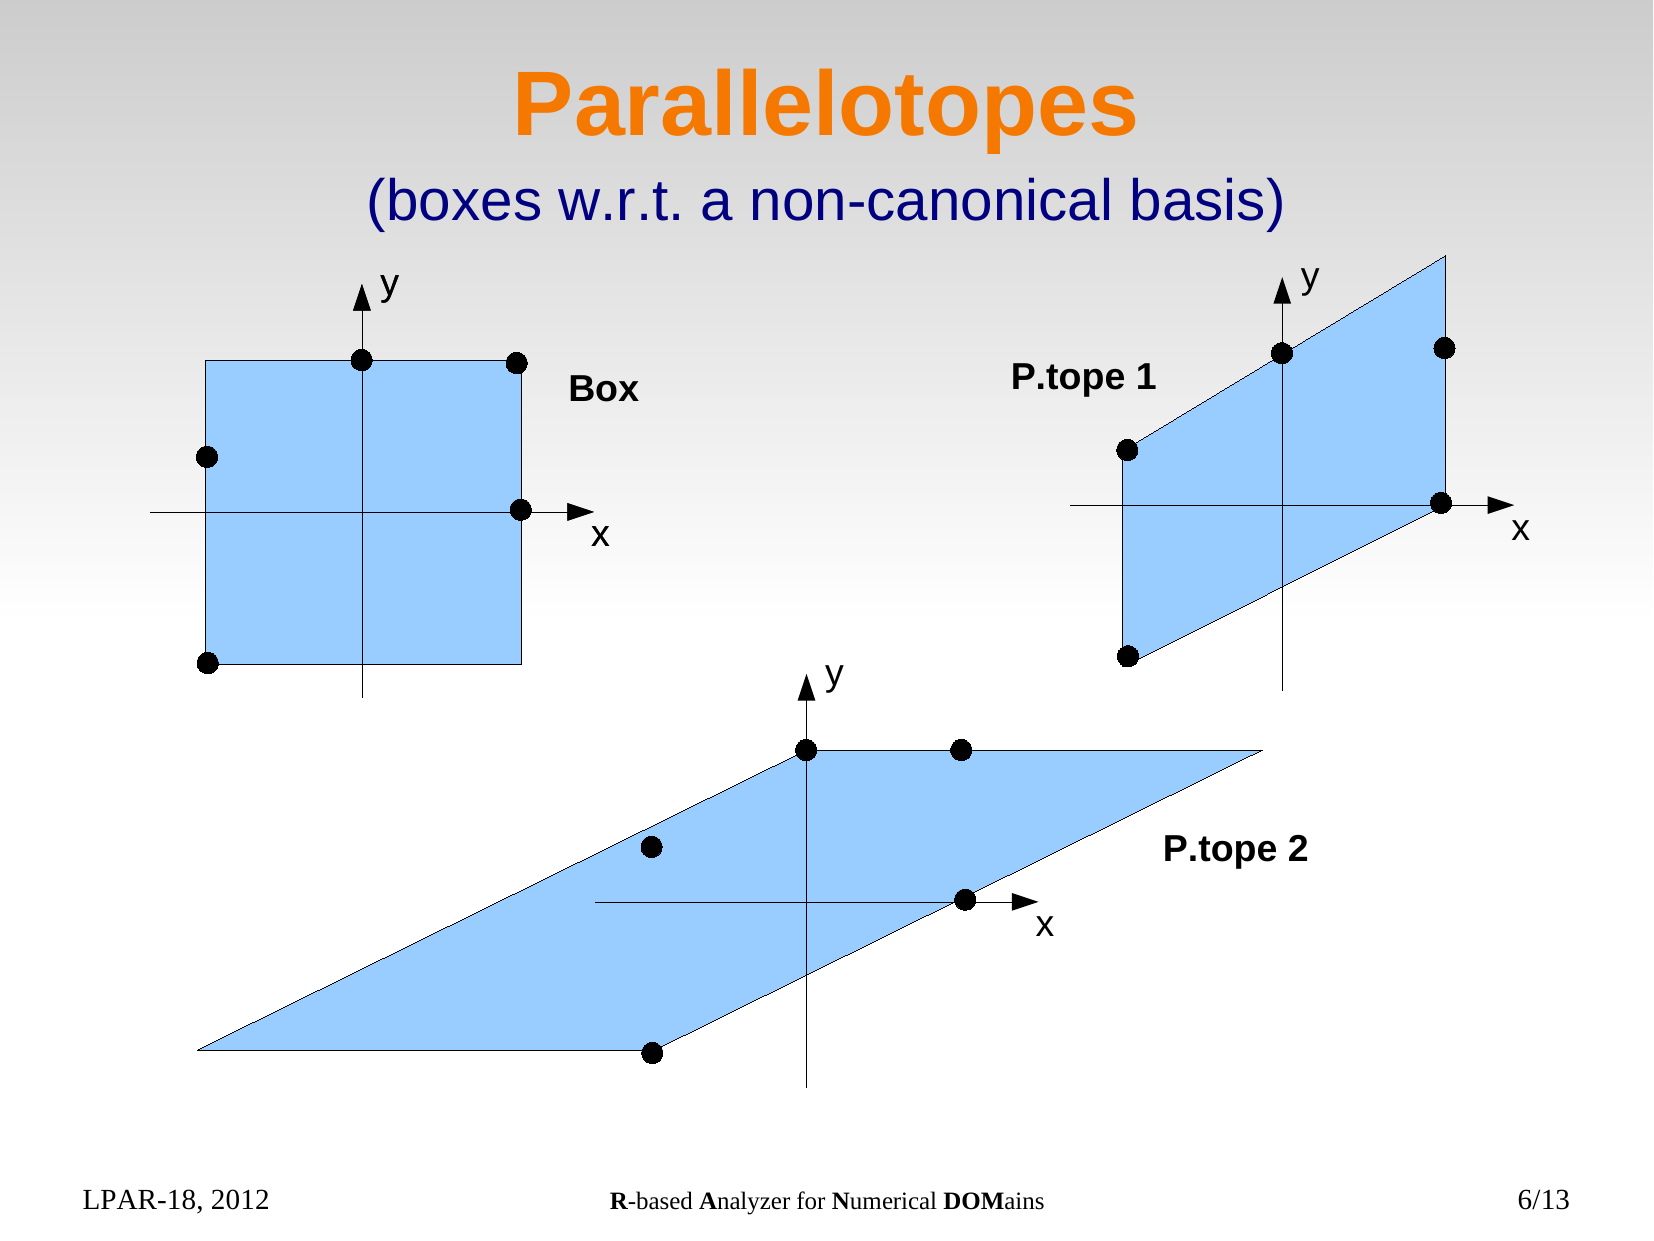

# Parallelotopes
(boxes w.r.t. a non-canonical basis)
y
x
y
x
y
x
P.tope 1
Box
y
x
P.tope 2
LPAR-18, 2012
6